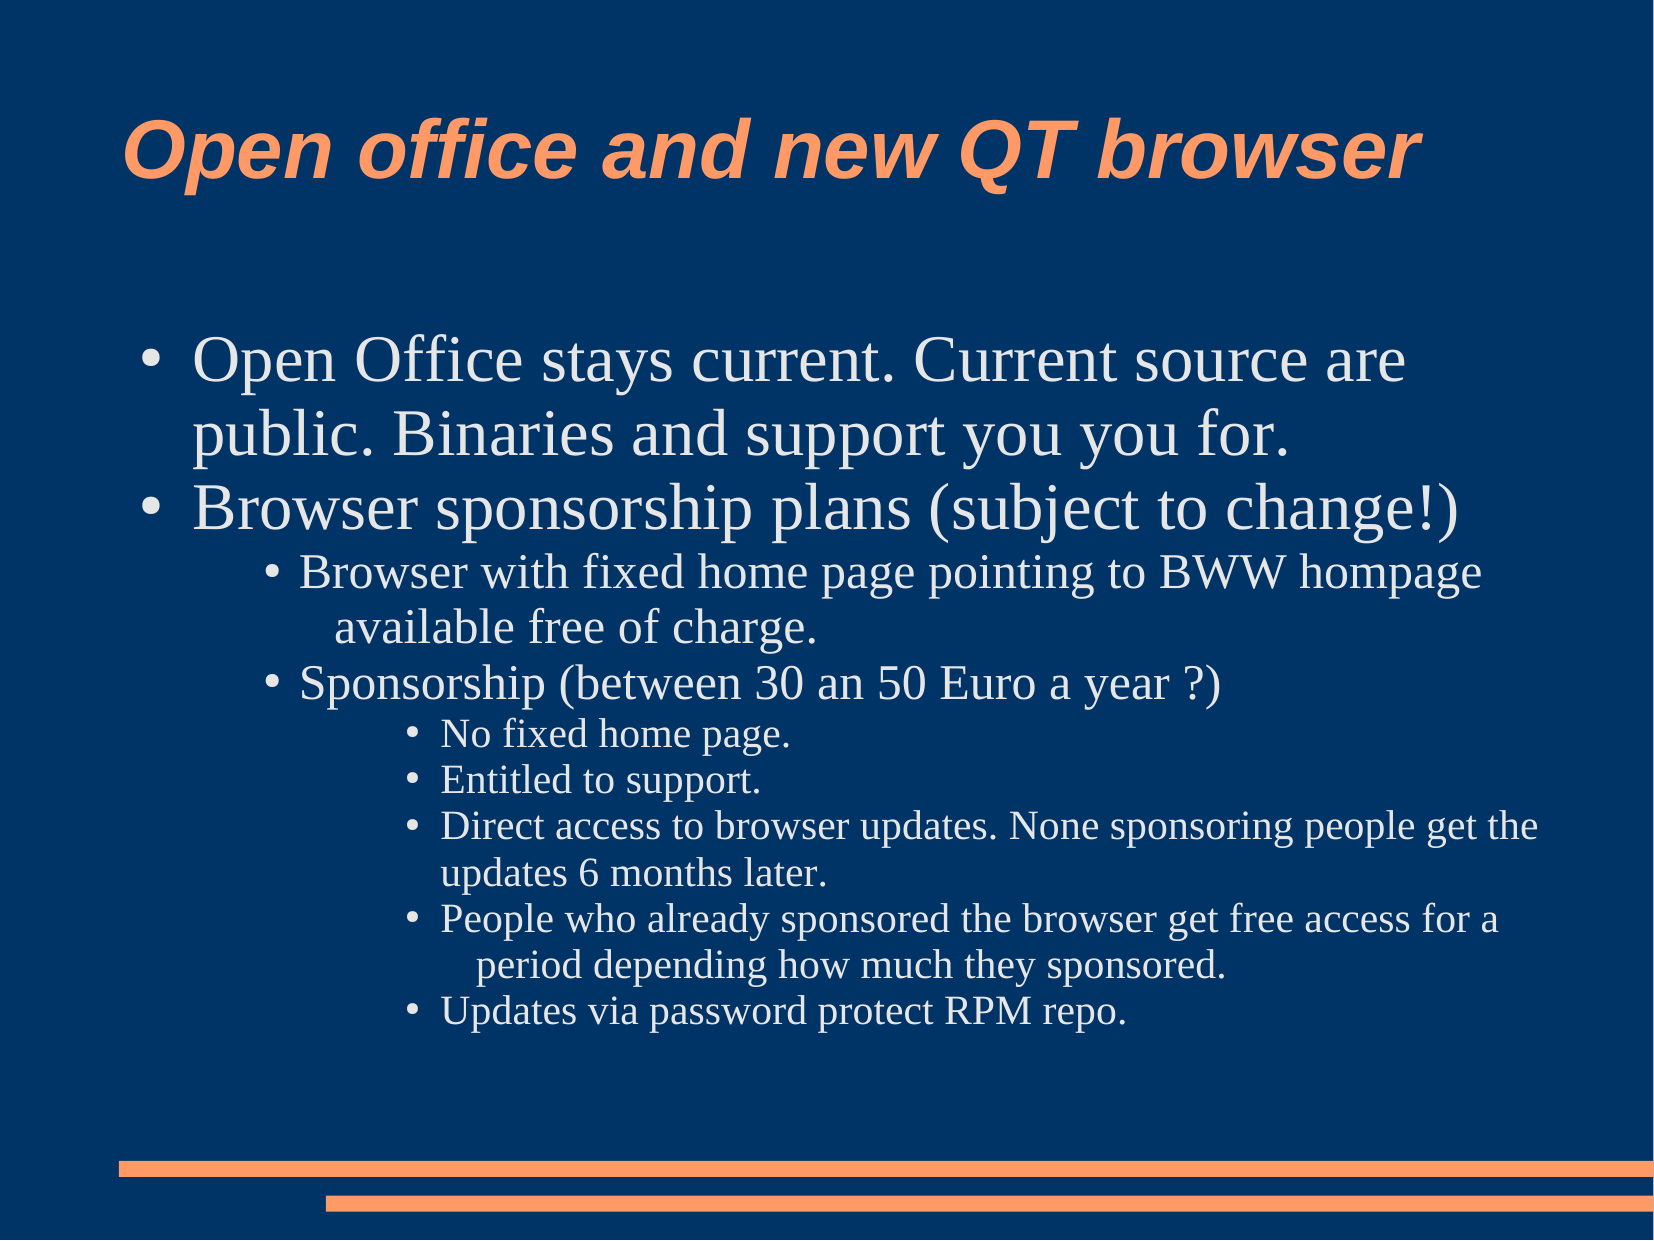

# Open office and new QT browser
Open Office stays current. Current source are public. Binaries and support you you for.
Browser sponsorship plans (subject to change!)
Browser with fixed home page pointing to BWW hompage available free of charge.
Sponsorship (between 30 an 50 Euro a year ?)
No fixed home page.
Entitled to support.
Direct access to browser updates. None sponsoring people get the
updates 6 months later.
People who already sponsored the browser get free access for a period depending how much they sponsored.
Updates via password protect RPM repo.